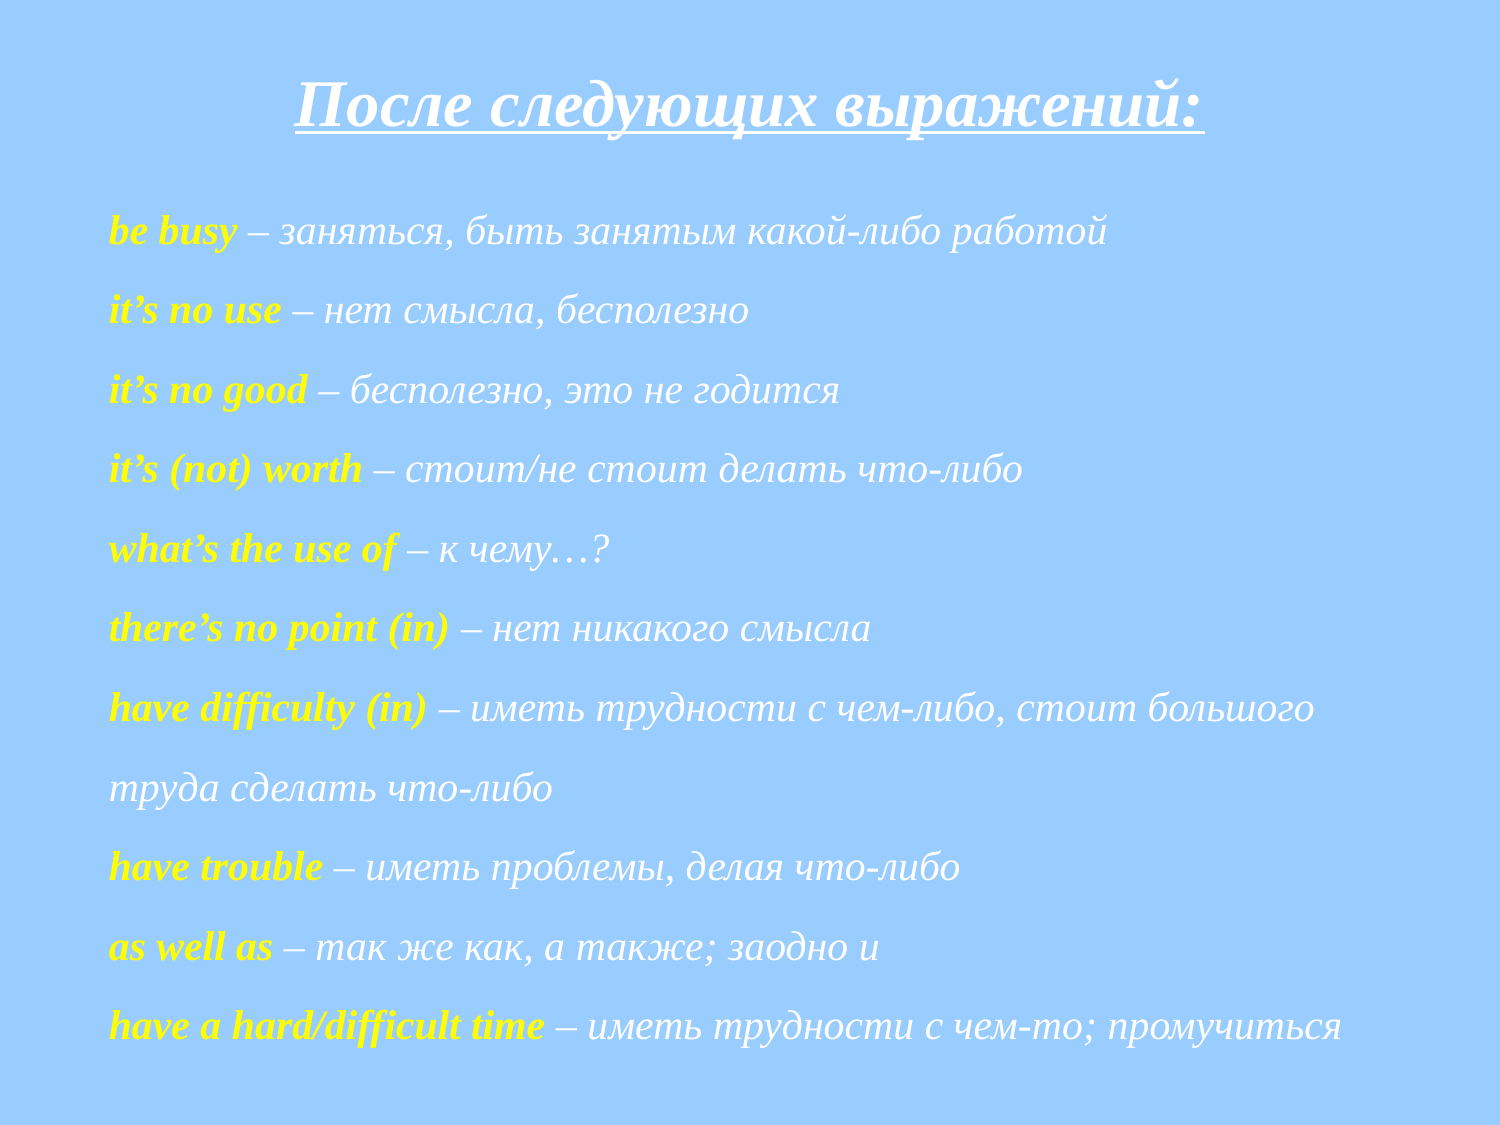

# После следующих выражений:
be busy – заняться, быть занятым какой-либо работой
it’s no use – нет смысла, бесполезно
it’s no good – бесполезно, это не годится
it’s (not) worth – стоит/не стоит делать что-либо
what’s the use of – к чему…?
there’s no point (in) – нет никакого смысла
have difficulty (in) – иметь трудности с чем-либо, стоит большого
труда сделать что-либо
have trouble – иметь проблемы, делая что-либо
as well as – так же как, а также; заодно и
have a hard/difficult time – иметь трудности с чем-то; промучиться